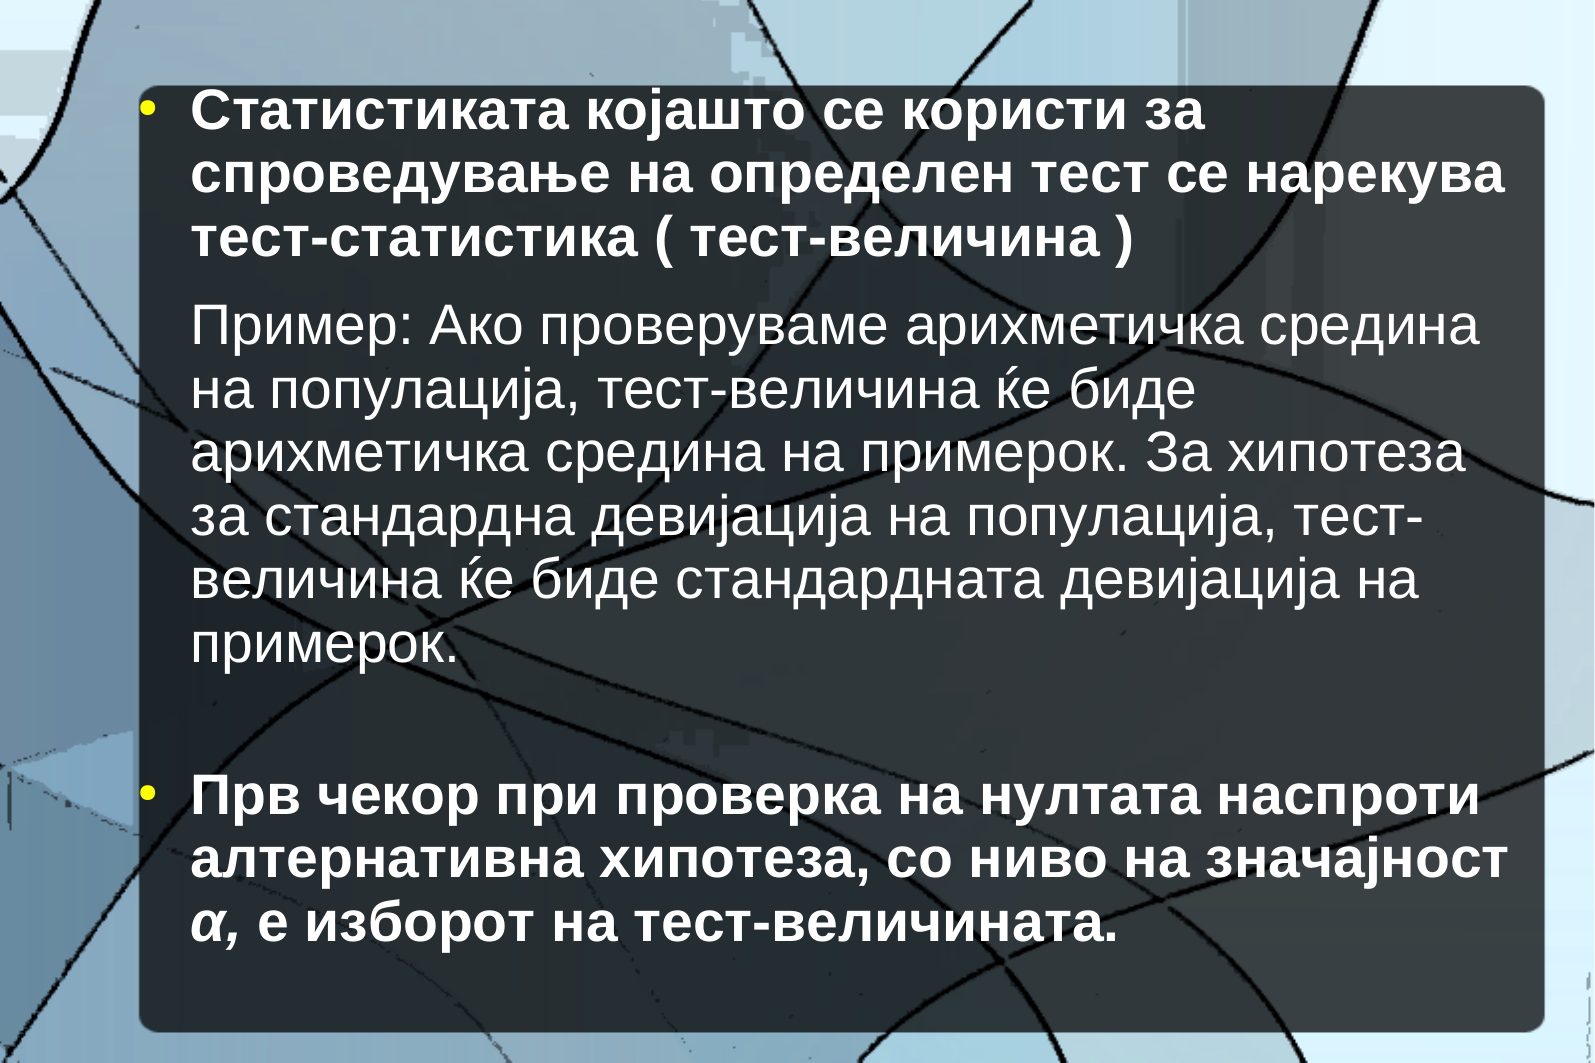

# Статистиката којашто се користи за спроведување на определен тест се нарекува тест-статистика ( тест-величина )
Пример: Ако проверуваме арихметичка средина на популација, тест-величина ќе биде арихметичка средина на примерок. За хипотеза за стандардна девијација на популација, тест-величина ќе биде стандардната девијација на примерок.
Прв чекор при проверка на нултата наспроти алтернативна хипотеза, со ниво на значајност α, е изборот на тест-величината.